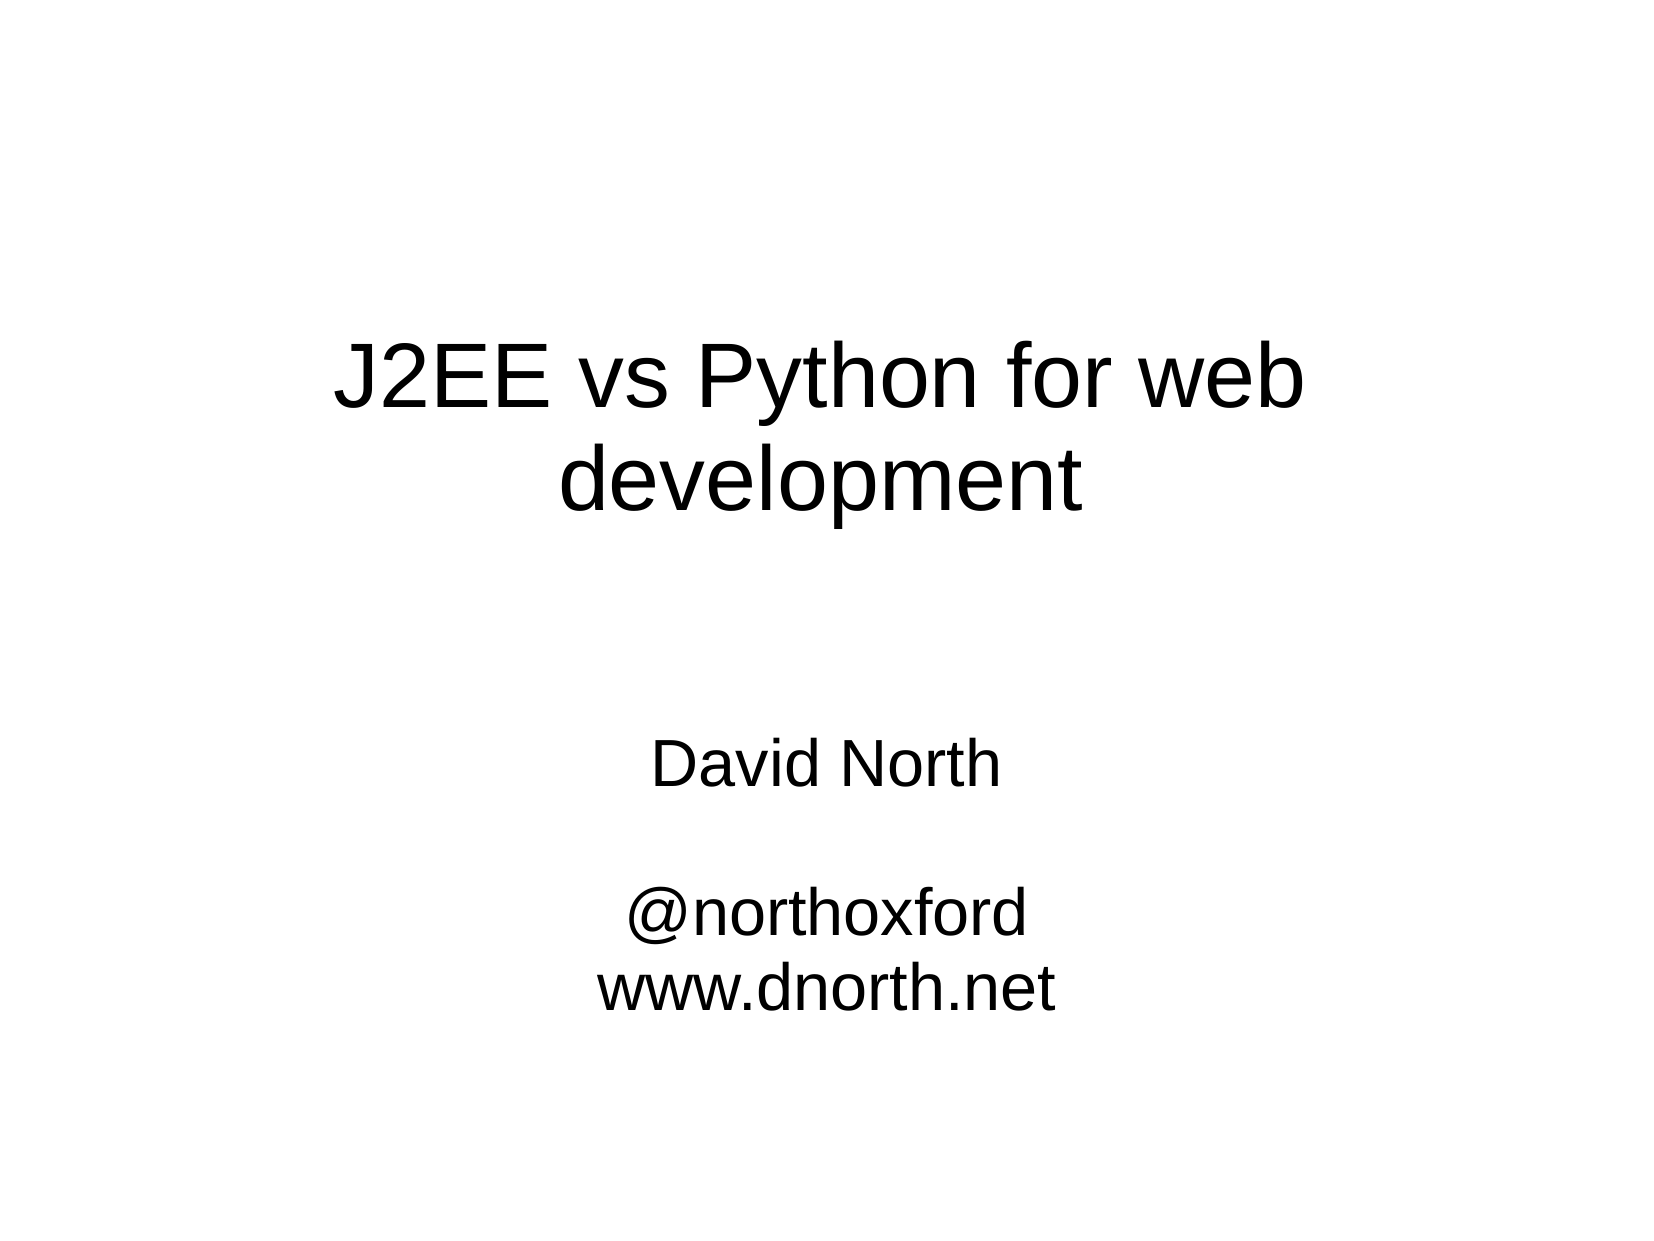

# J2EE vs Python for web development
David North
@northoxford
www.dnorth.net